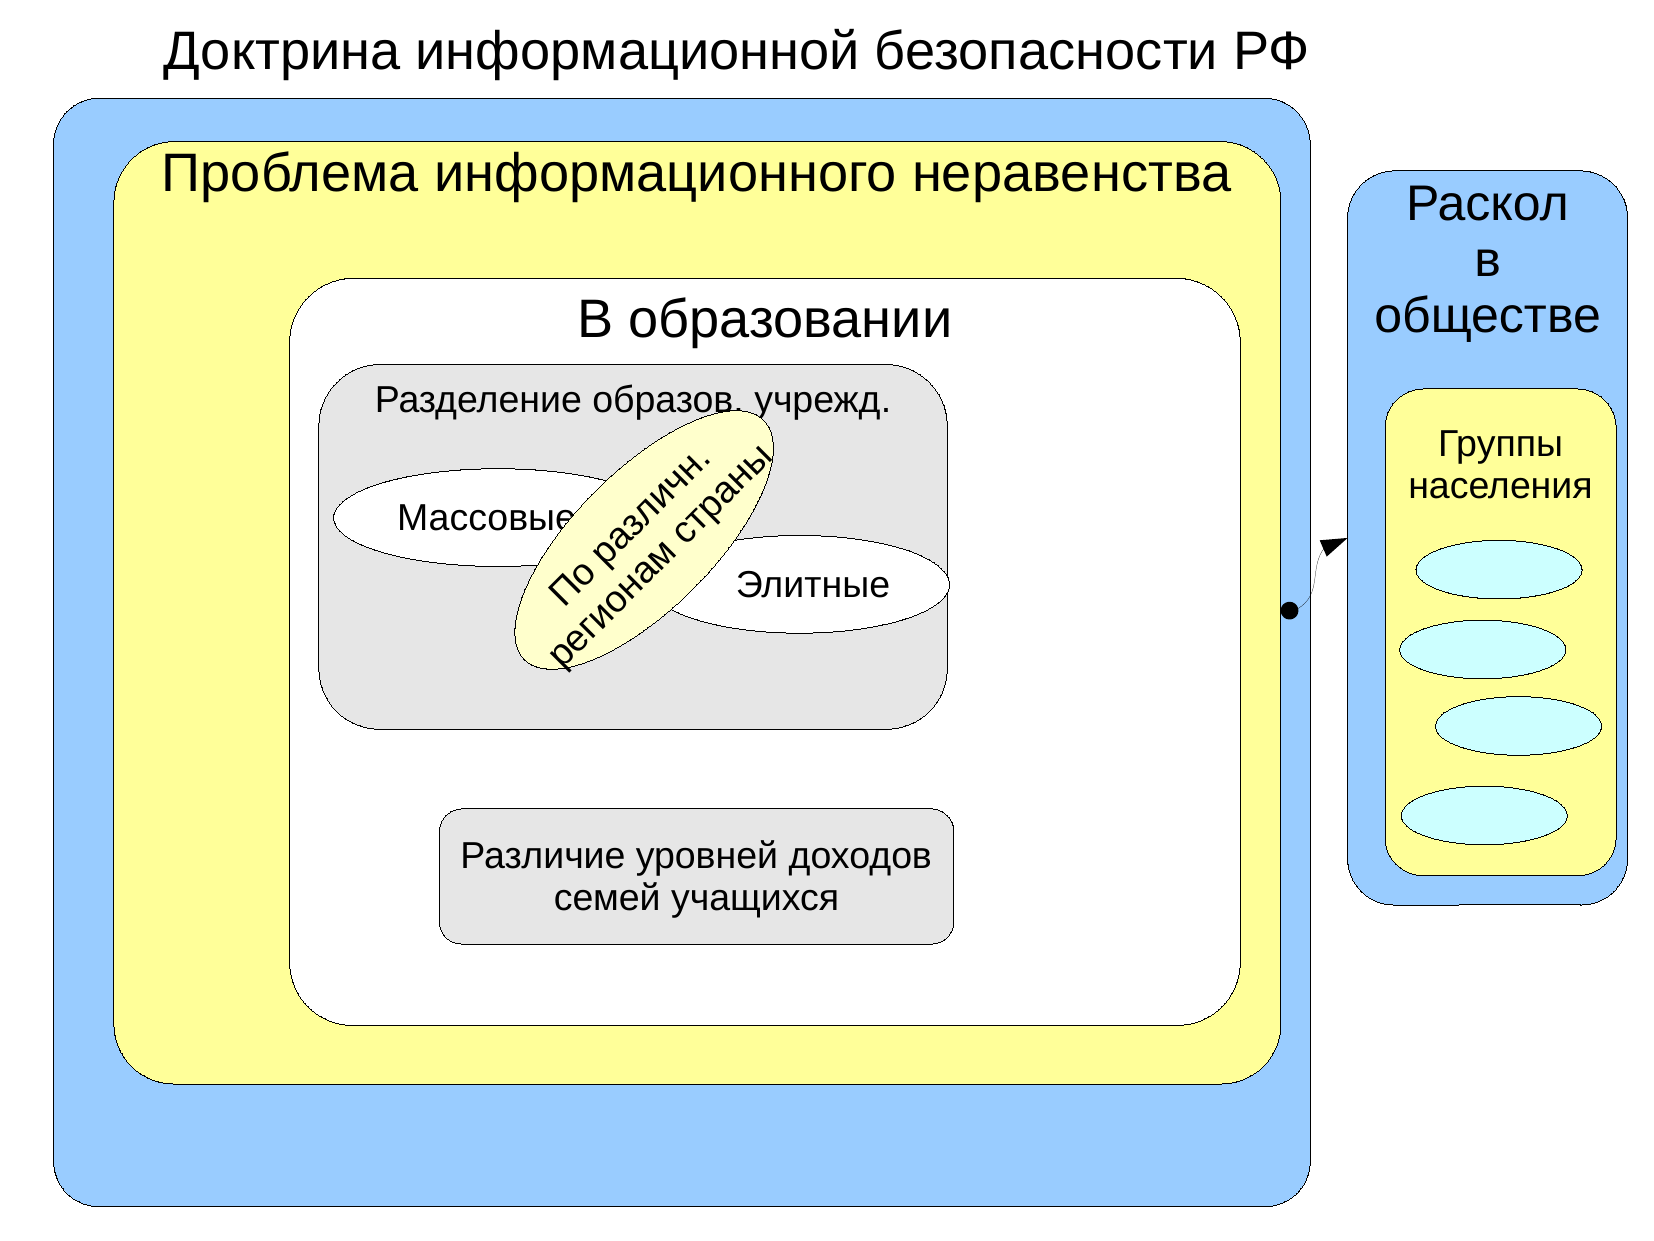

Доктрина информационной безопасности РФ
Проблема информационного неравенства
Раскол
в
обществе
В образовании
Разделение образов. учрежд.
Группы
населения
Массовые
По различн.
регионам страны
Элитные
Различие уровней доходов
семей учащихся